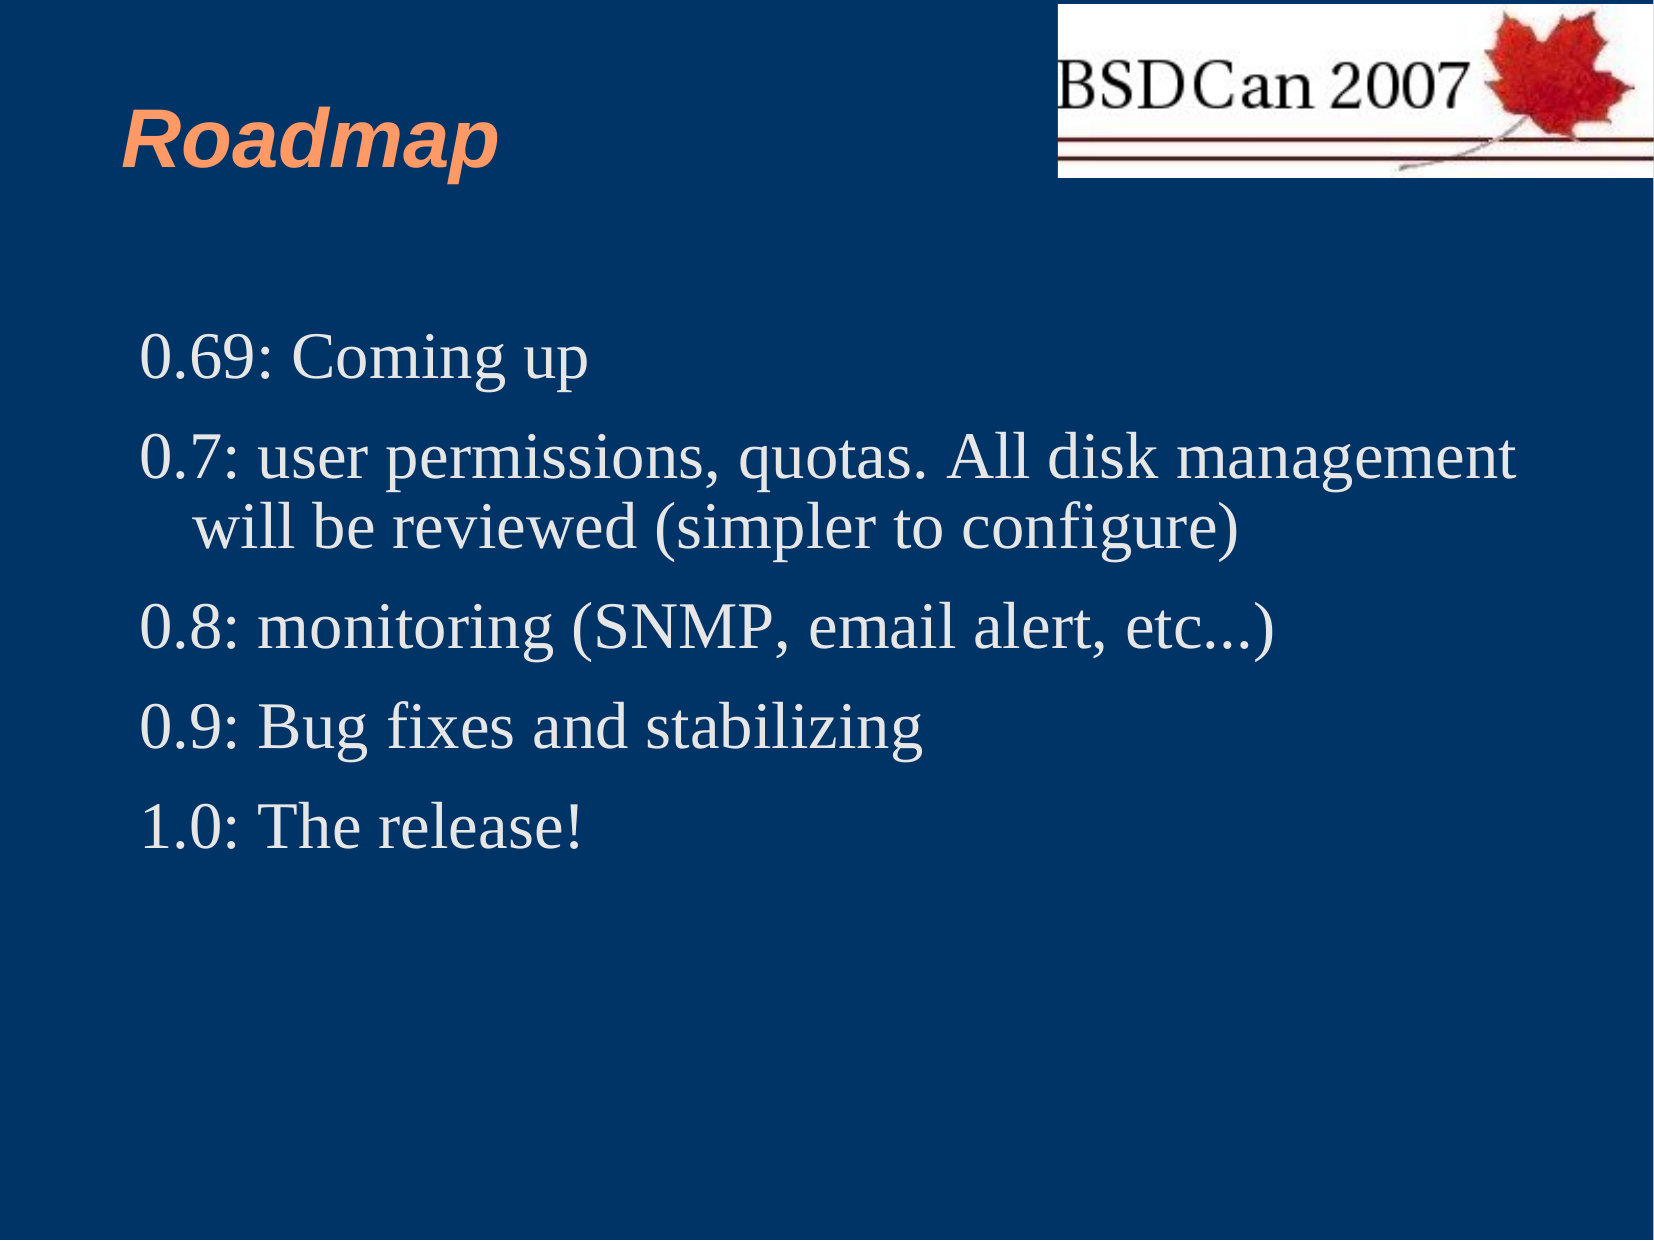

# Roadmap
0.69: Coming up
0.7: user permissions, quotas. All disk management will be reviewed (simpler to configure)
0.8: monitoring (SNMP, email alert, etc...)
0.9: Bug fixes and stabilizing
1.0: The release!